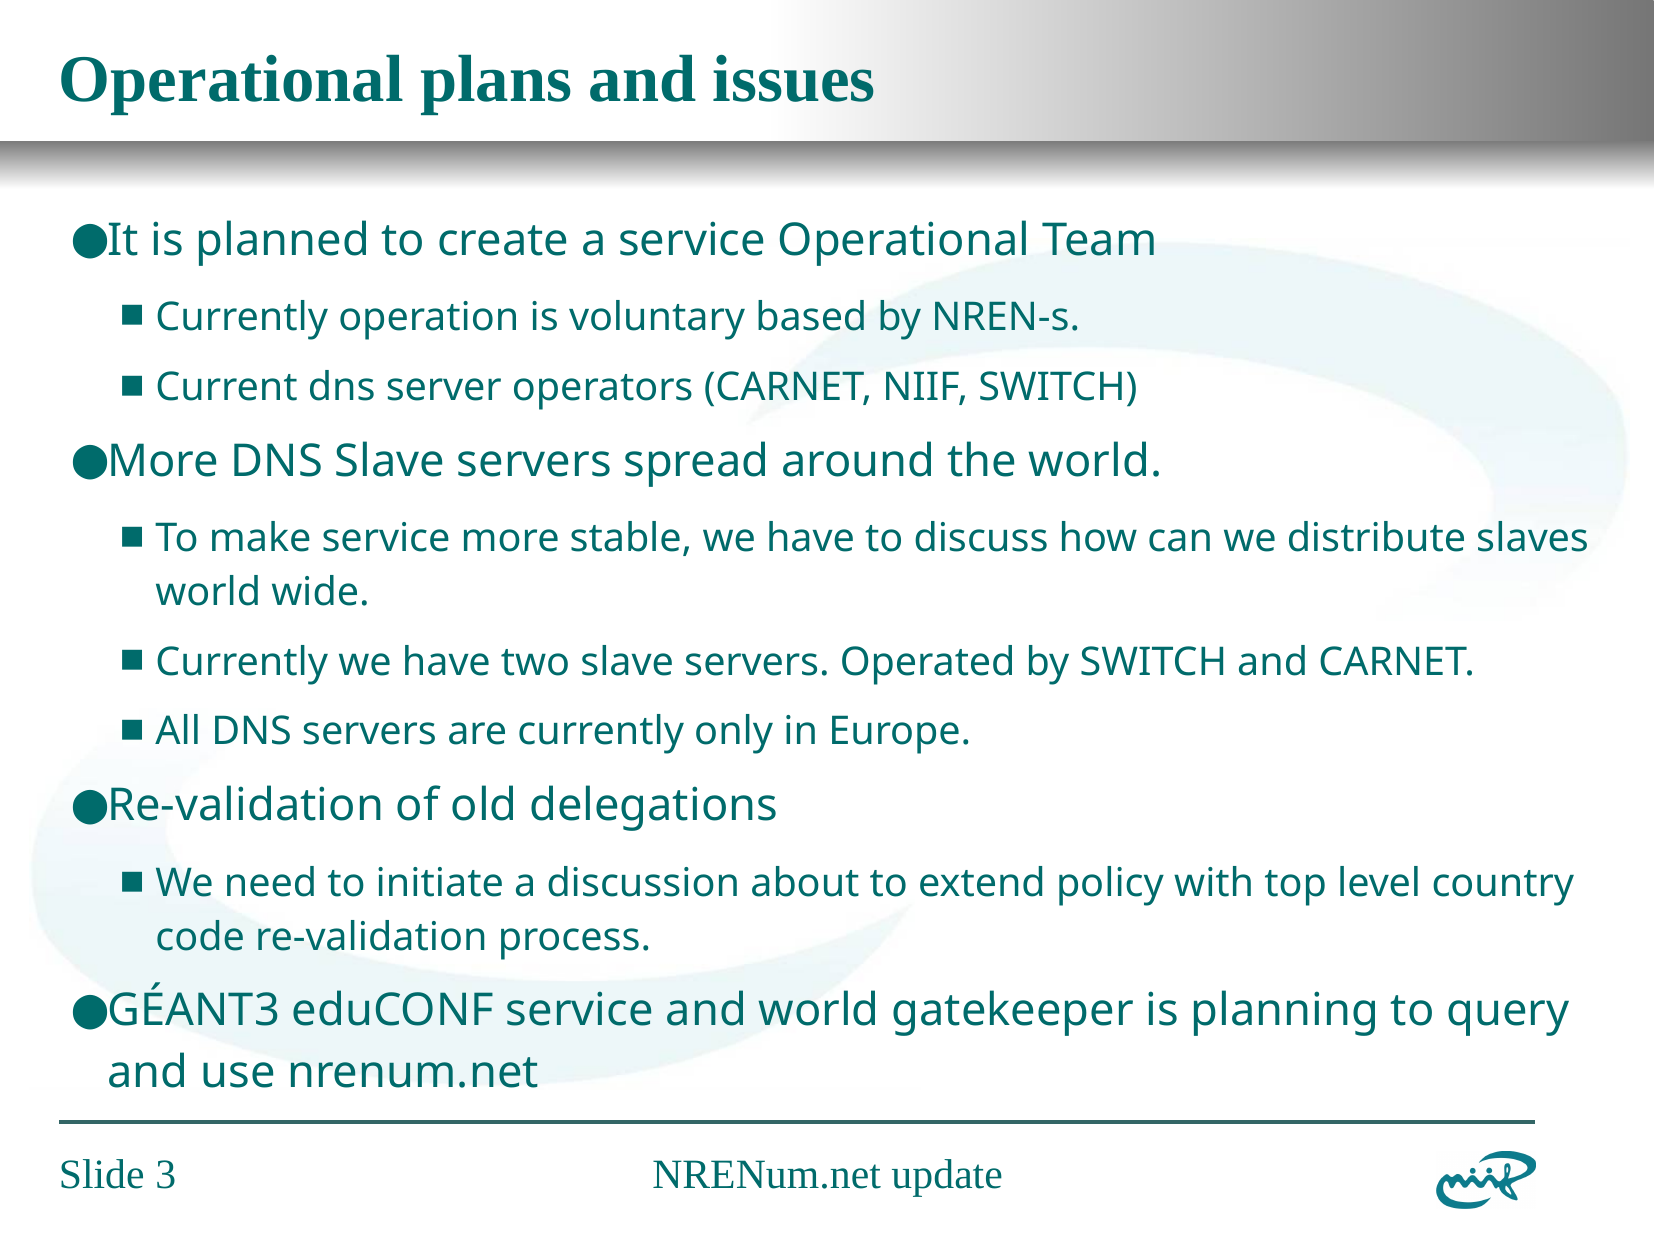

# Operational plans and issues
It is planned to create a service Operational Team
Currently operation is voluntary based by NREN-s.
Current dns server operators (CARNET, NIIF, SWITCH)
More DNS Slave servers spread around the world.
To make service more stable, we have to discuss how can we distribute slaves world wide.
Currently we have two slave servers. Operated by SWITCH and CARNET.
All DNS servers are currently only in Europe.
Re-validation of old delegations
We need to initiate a discussion about to extend policy with top level country code re-validation process.
GÉANT3 eduCONF service and world gatekeeper is planning to query and use nrenum.net
3
NRENum.net update